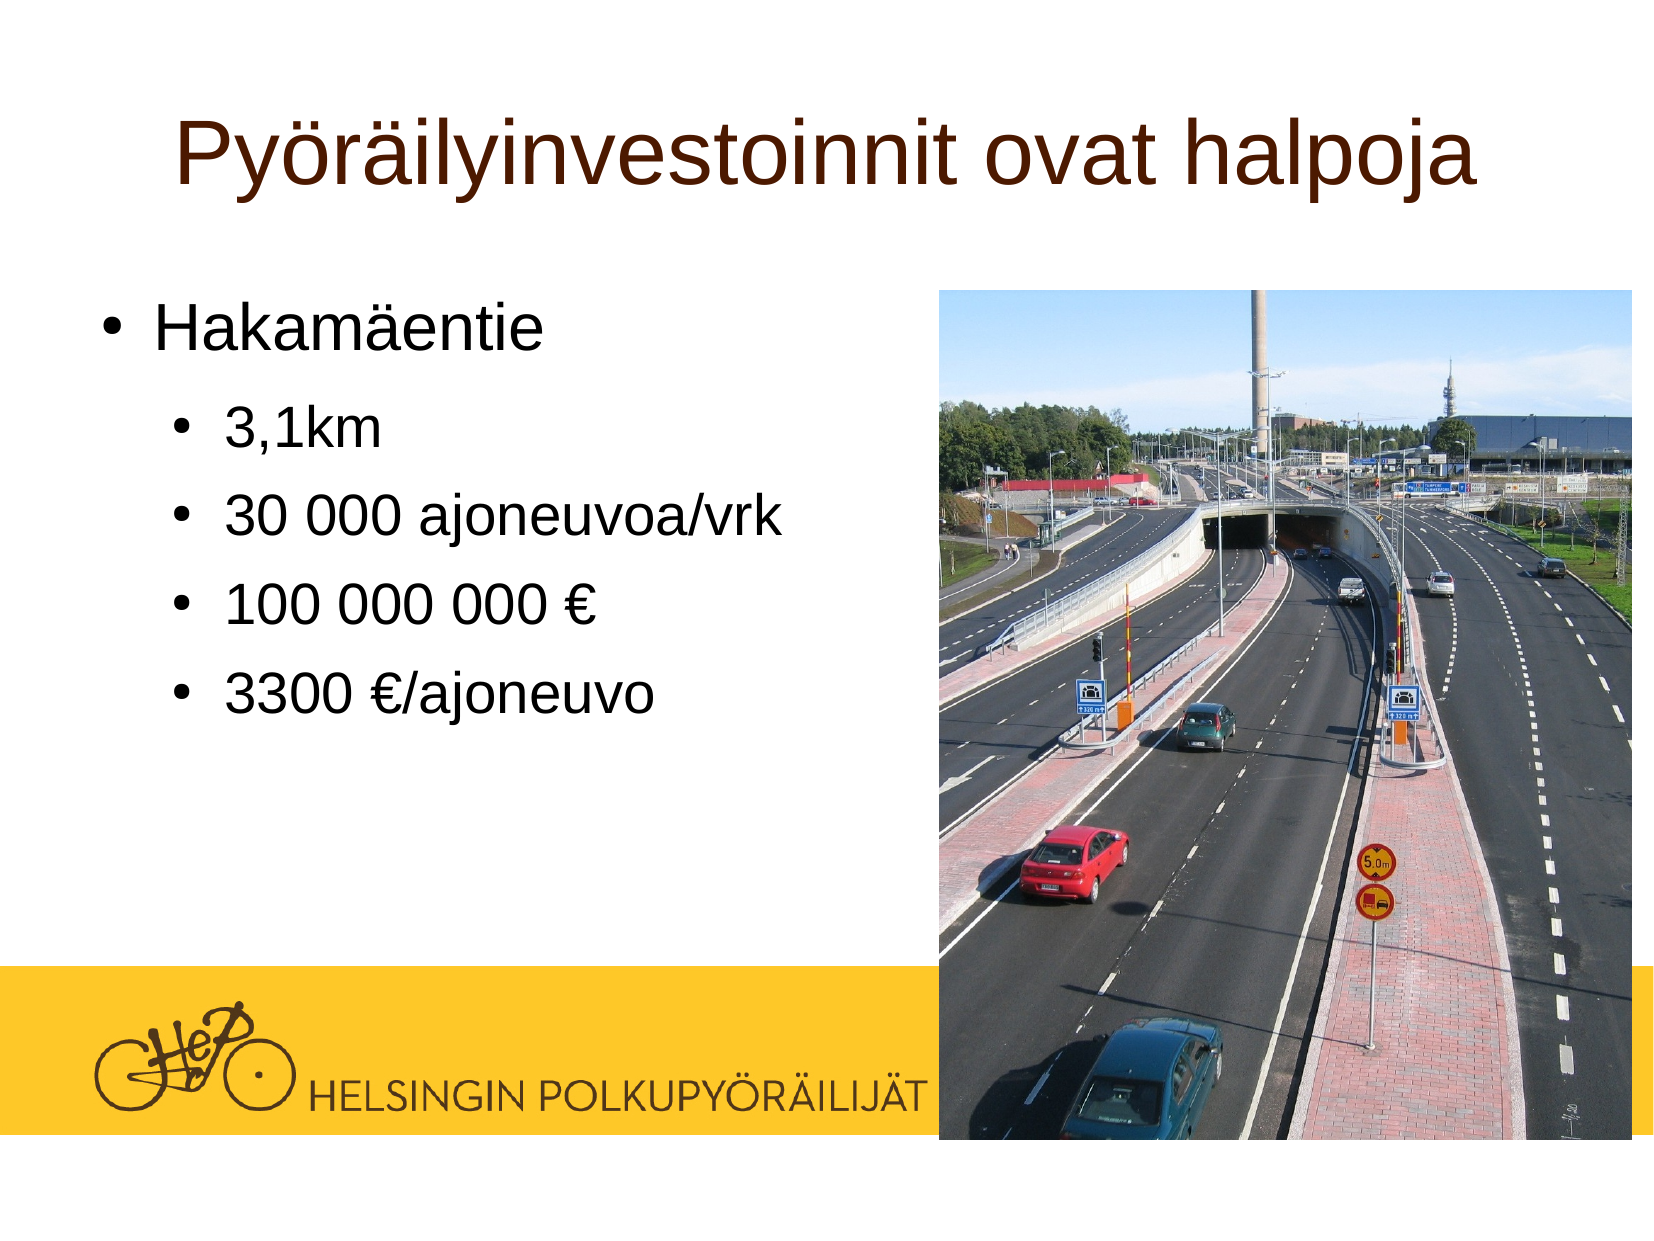

# Pyöräilyinvestoinnit ovat halpoja
Hakamäentie
3,1km
30 000 ajoneuvoa/vrk
100 000 000 €
3300 €/ajoneuvo